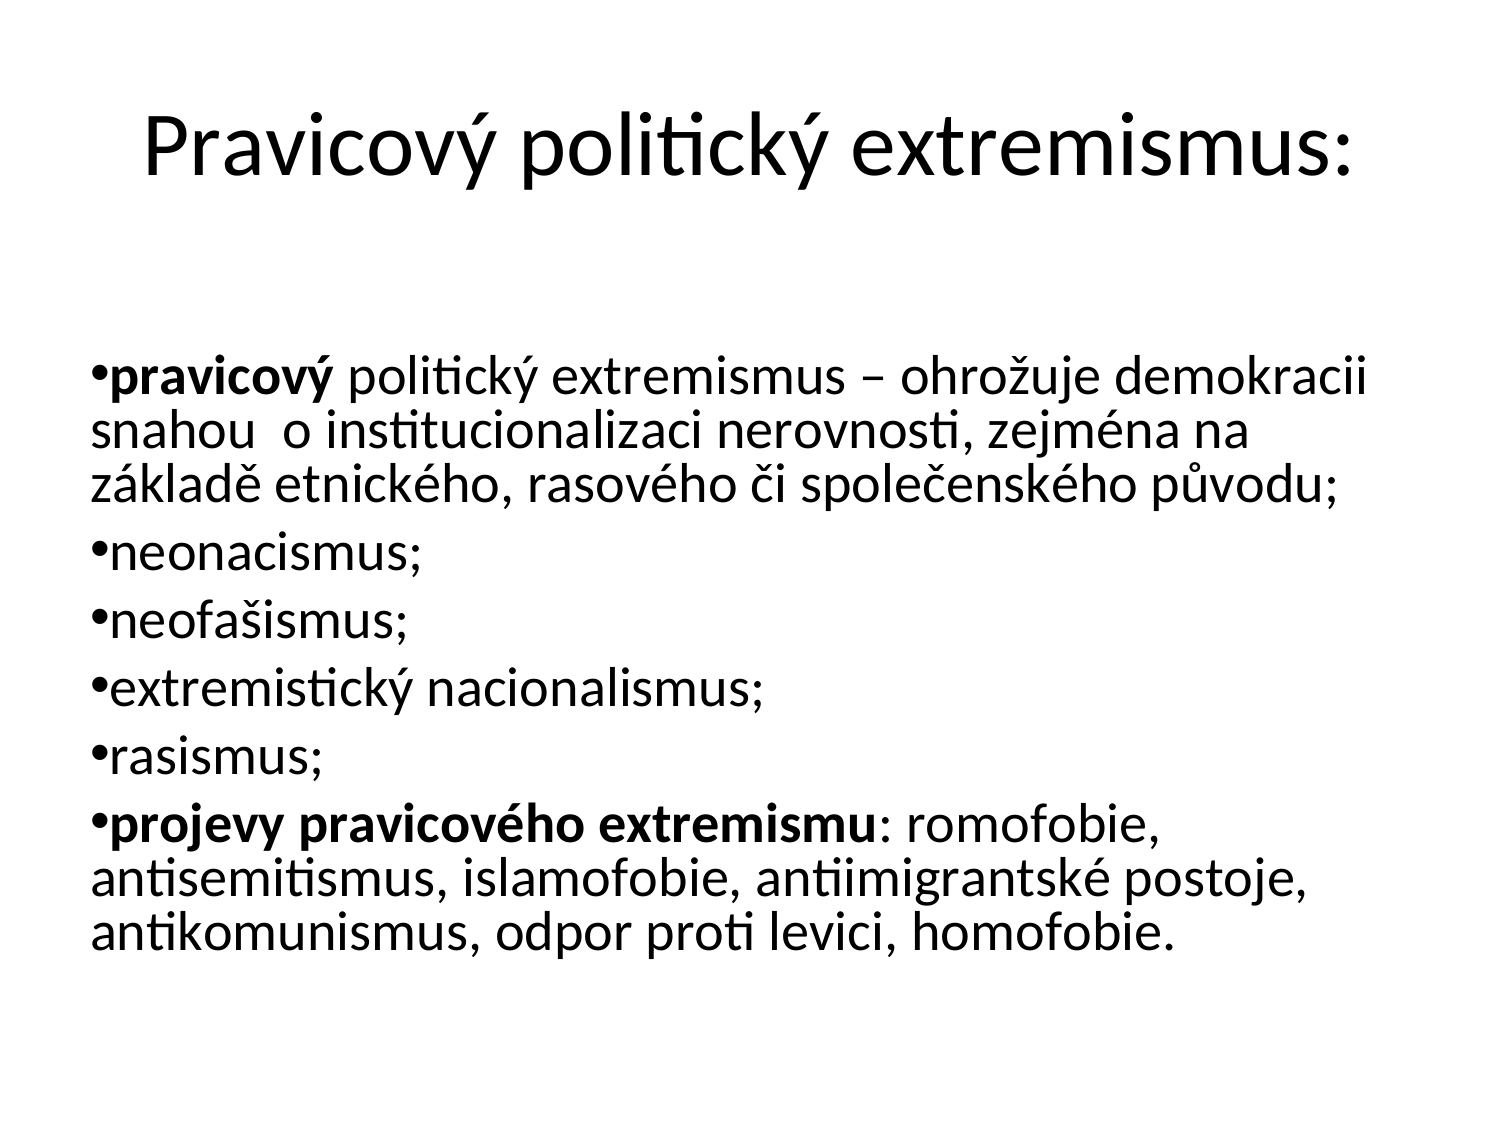

# Pravicový politický extremismus:
pravicový politický extremismus – ohrožuje demokracii snahou o institucionalizaci nerovnosti, zejména na základě etnického, rasového či společenského původu;
neonacismus;
neofašismus;
extremistický nacionalismus;
rasismus;
projevy pravicového extremismu: romofobie, antisemitismus, islamofobie, antiimigrantské postoje, antikomunismus, odpor proti levici, homofobie.